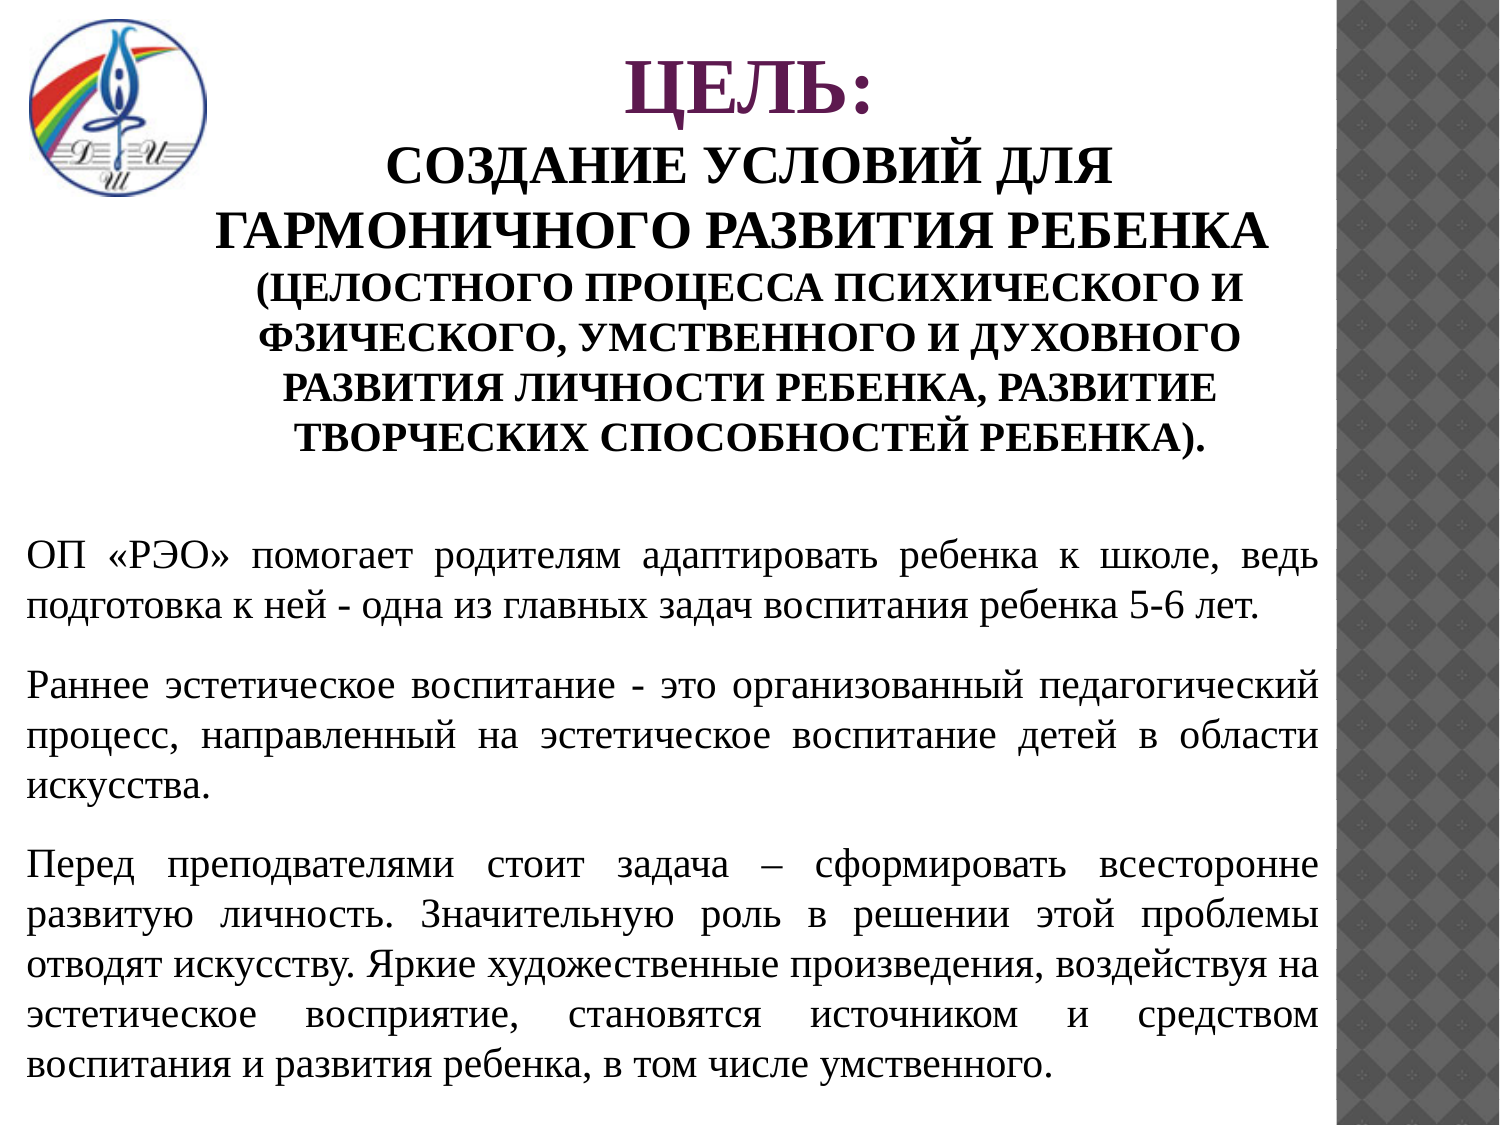

# ЦЕЛЬ: СОЗДАНИЕ УСЛОВИЙ ДЛЯ ГАРМОНИЧНОГО РАЗВИТИЯ РЕБЕНКА (ЦЕЛОСТНОГО ПРОЦЕССА ПСИХИЧЕСКОГО И ФЗИЧЕСКОГО, УМСТВЕННОГО И ДУХОВНОГО РАЗВИТИЯ ЛИЧНОСТИ РЕБЕНКА, РАЗВИТИЕ ТВОРЧЕСКИХ СПОСОБНОСТЕЙ РЕБЕНКА).
ОП «РЭО» помогает родителям адаптировать ребенка к школе, ведь подготовка к ней - одна из главных задач воспитания ребенка 5-6 лет.
Раннее эстетическое воспитание - это организованный педагогический процесс, направленный на эстетическое воспитание детей в области искусства.
Перед преподвателями стоит задача – сформировать всесторонне развитую личность. Значительную роль в решении этой проблемы отводят искусству. Яркие художественные произведения, воздействуя на эстетическое восприятие, становятся источником и средством воспитания и развития ребенка, в том числе умственного.